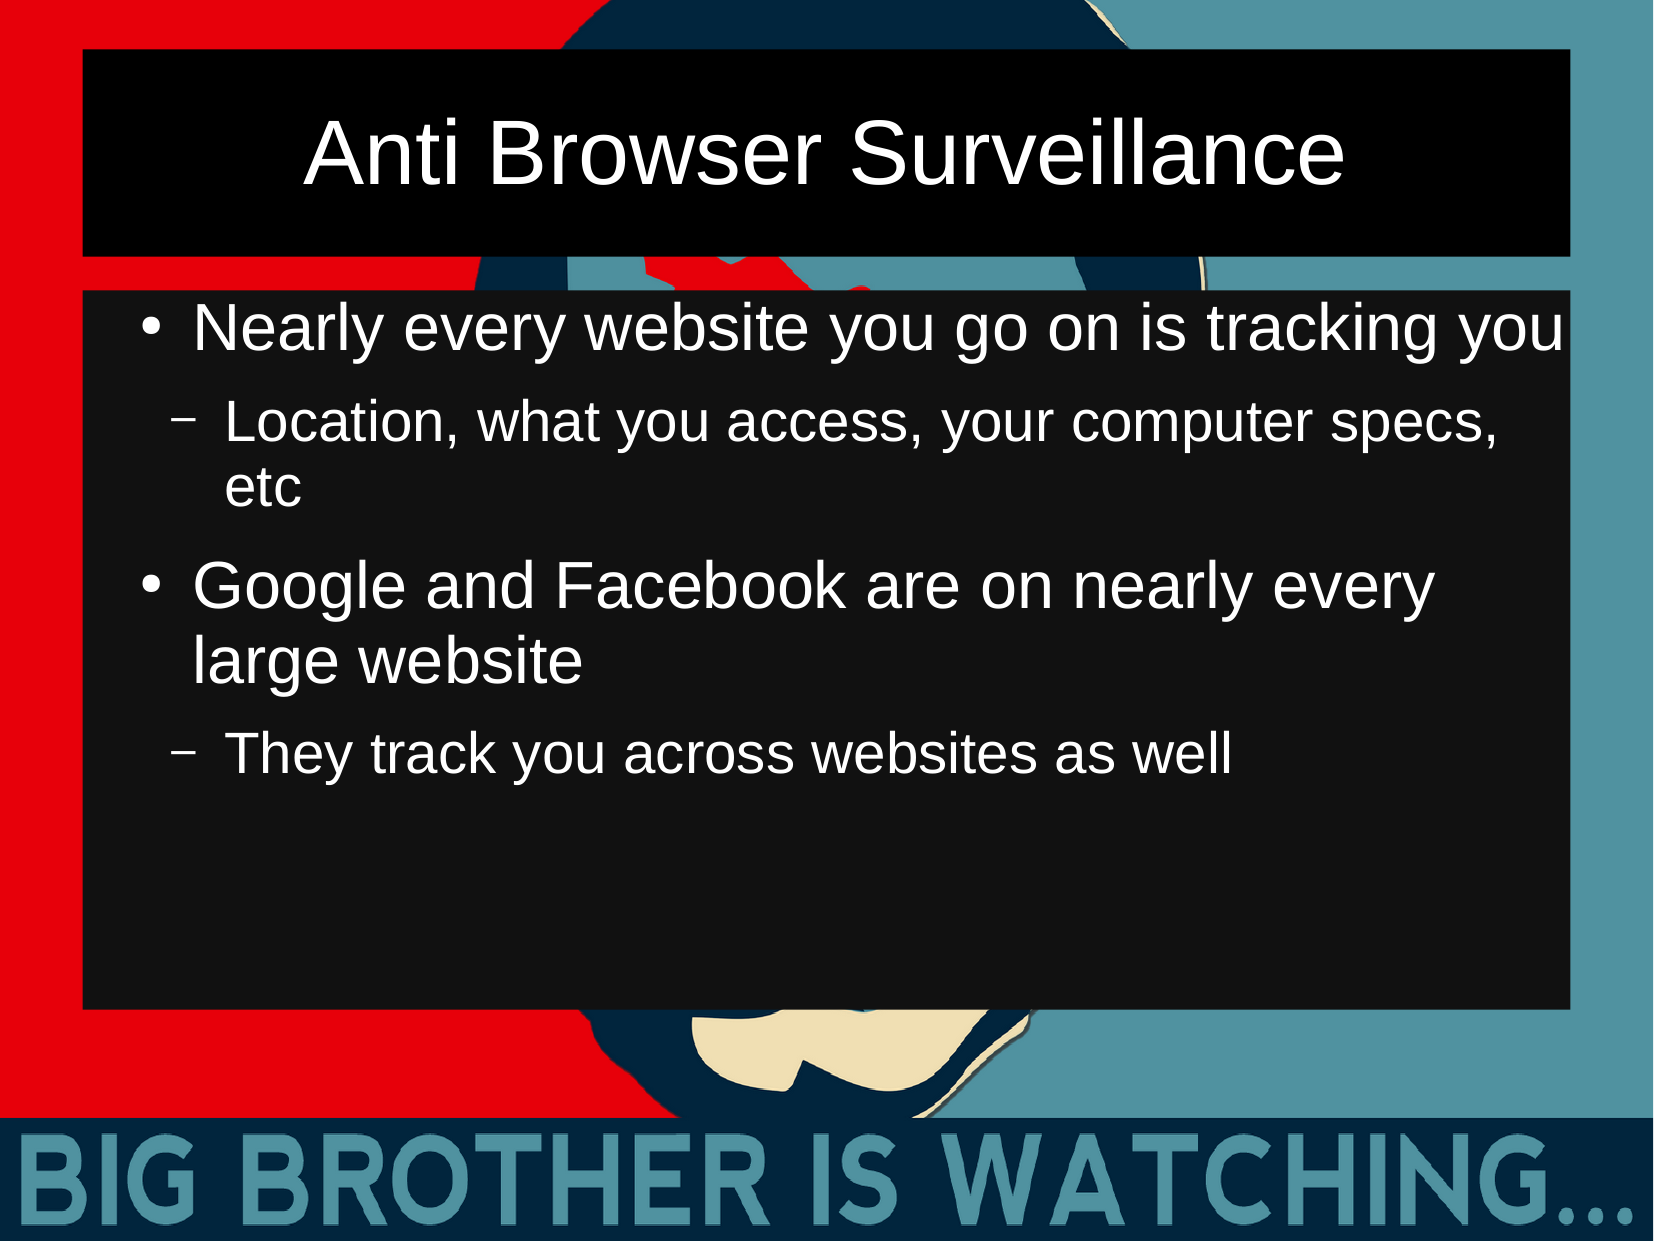

# Anti Browser Surveillance
Nearly every website you go on is tracking you
Location, what you access, your computer specs, etc
Google and Facebook are on nearly every large website
They track you across websites as well